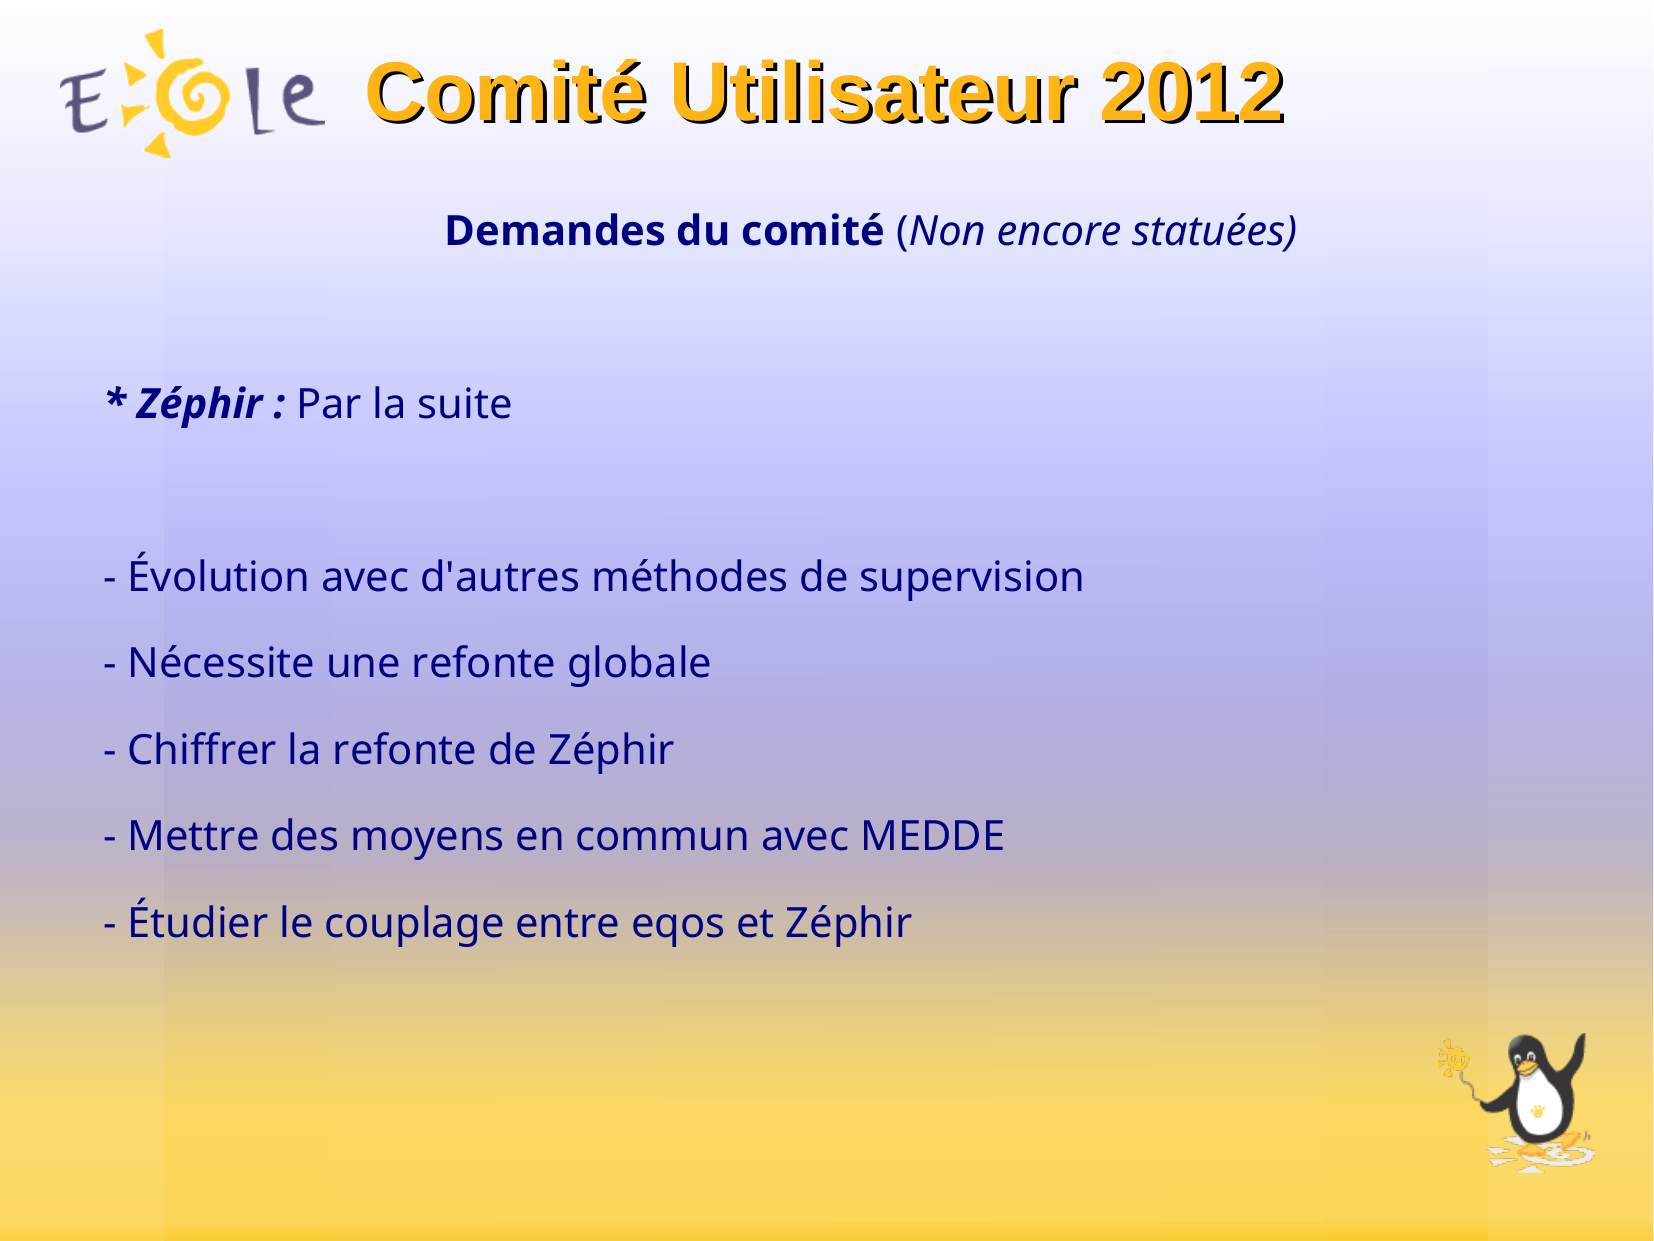

# Comité Utilisateur 2012
Demandes du comité (Non encore statuées)
* Zéphir : Par la suite
- Évolution avec d'autres méthodes de supervision
- Nécessite une refonte globale
- Chiffrer la refonte de Zéphir
- Mettre des moyens en commun avec MEDDE
- Étudier le couplage entre eqos et Zéphir